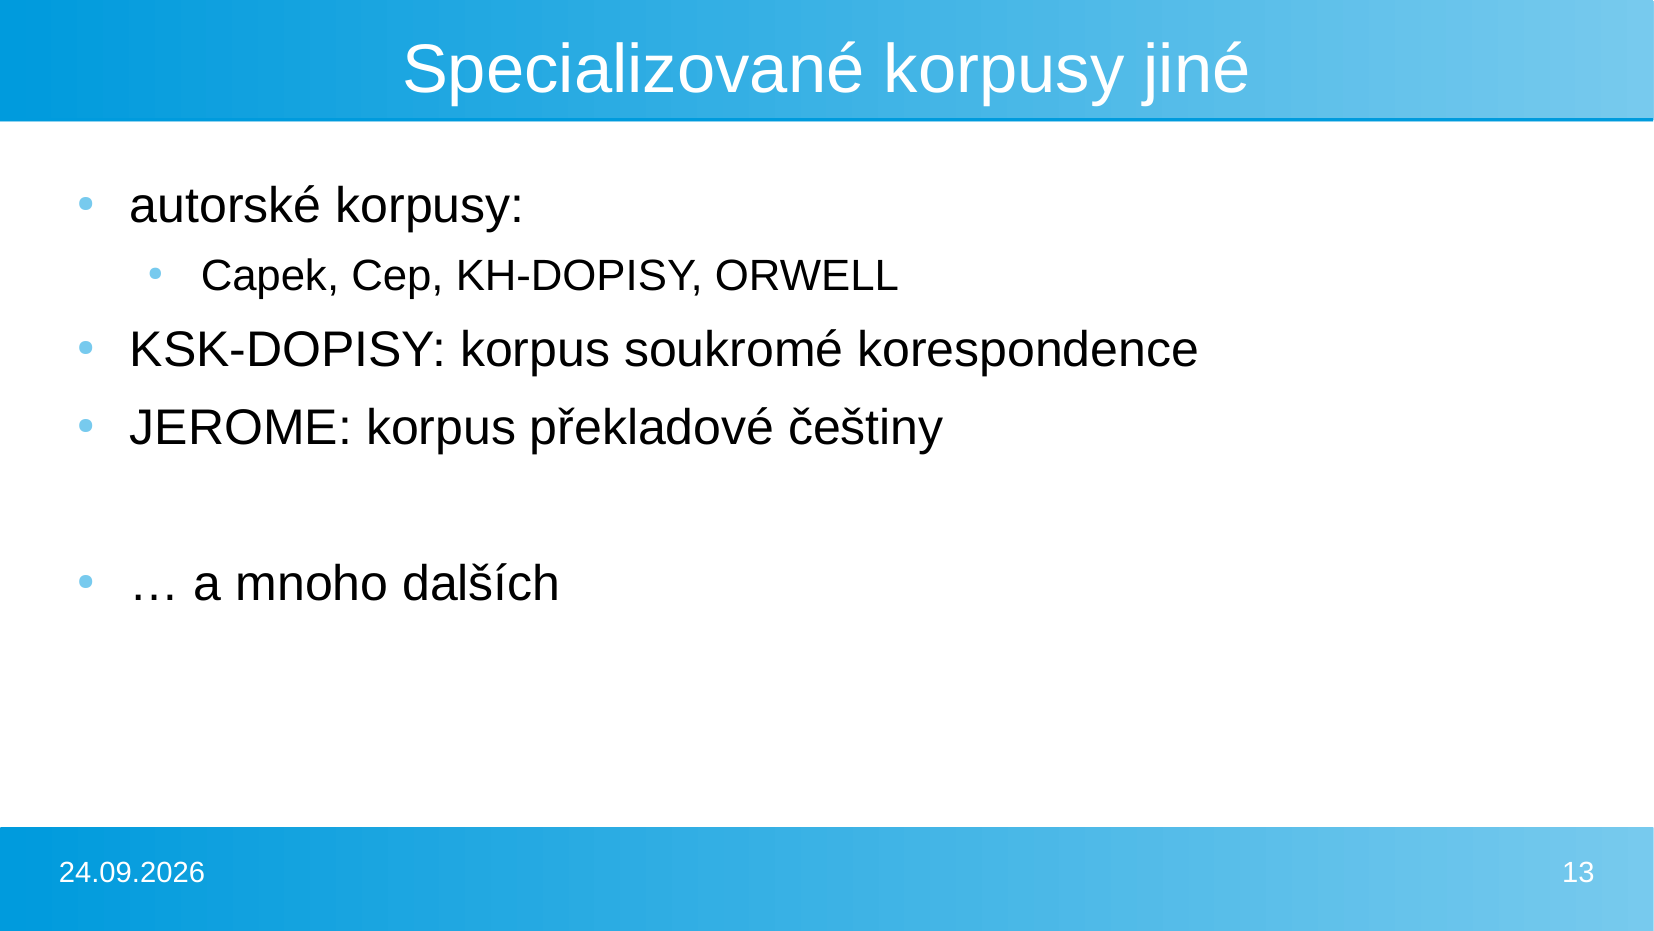

# Specializované korpusy jiné
autorské korpusy:
Capek, Cep, KH-DOPISY, ORWELL
KSK-DOPISY: korpus soukromé korespondence
JEROME: korpus překladové češtiny
… a mnoho dalších
13